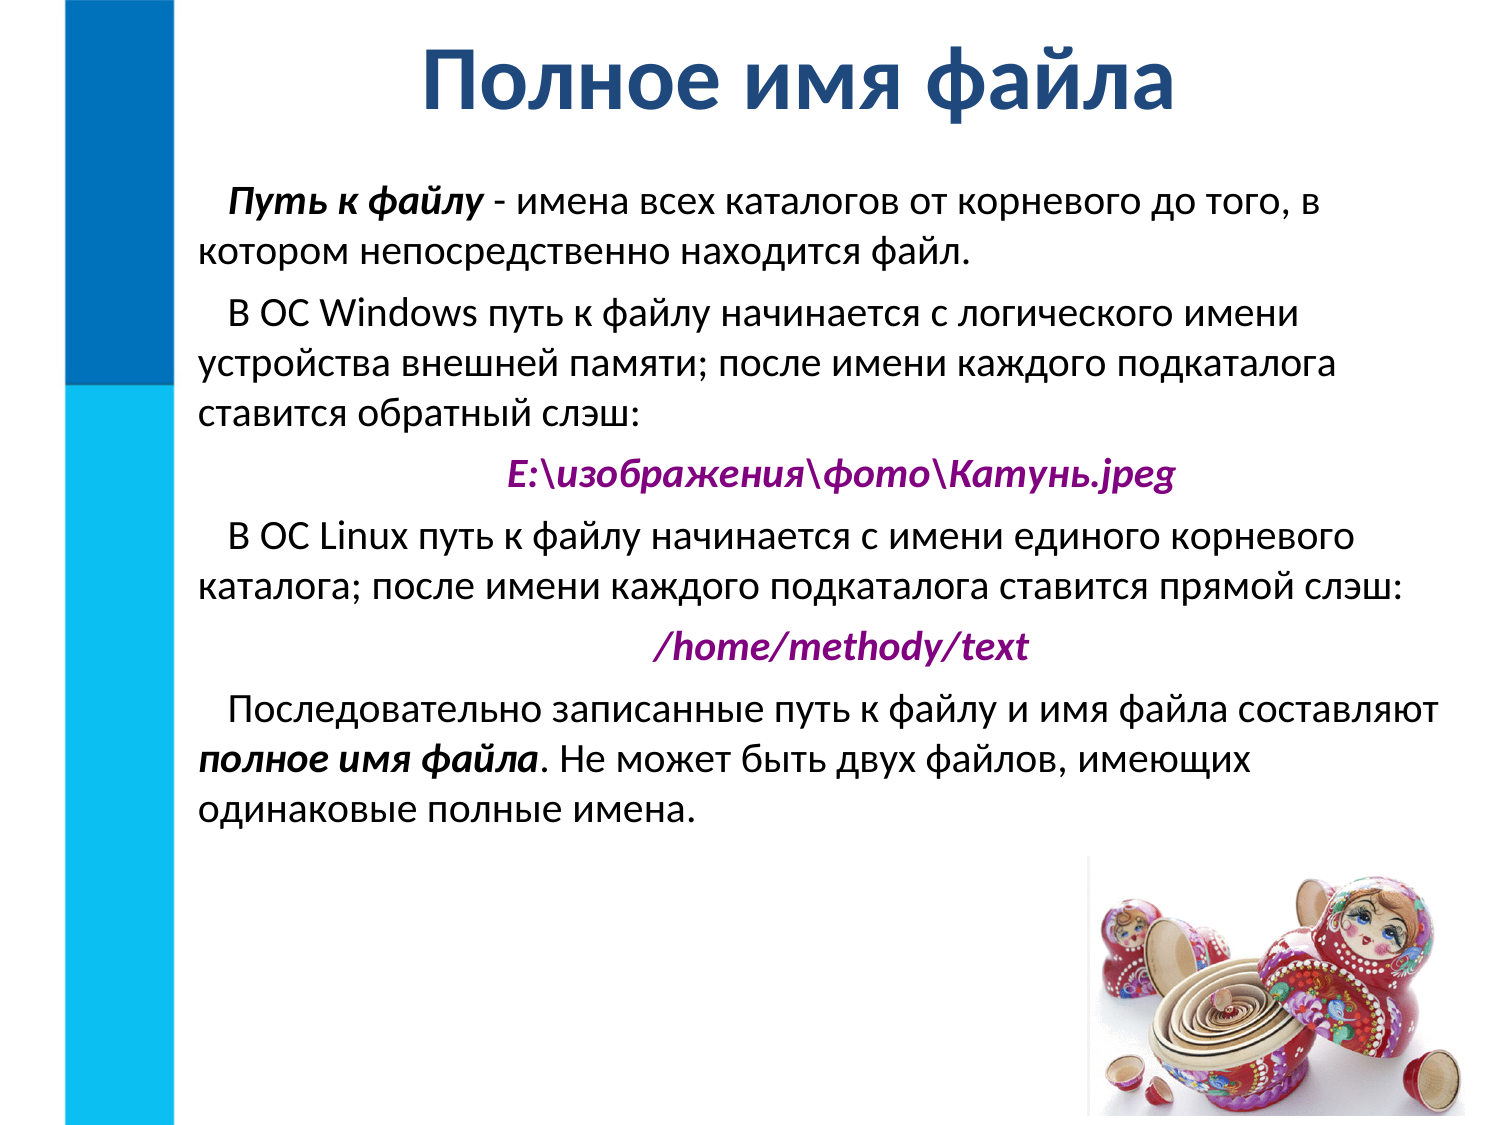

Полное имя файла
Путь к файлу - имена всех каталогов от корневого до того, в котором непосредственно находится файл.
В ОС Windows путь к файлу начинается с логического имени устройства внешней памяти; после имени каждого подкаталога ставится обратный слэш:
Е:\изображения\фото\Катунь.jpeg
В ОС Linux путь к файлу начинается с имени единого корневого каталога; после имени каждого подкаталога ставится прямой слэш:
/home/methody/text
Последовательно записанные путь к файлу и имя файла составляют полное имя файла. Не может быть двух файлов, имеющих одинаковые полные имена.